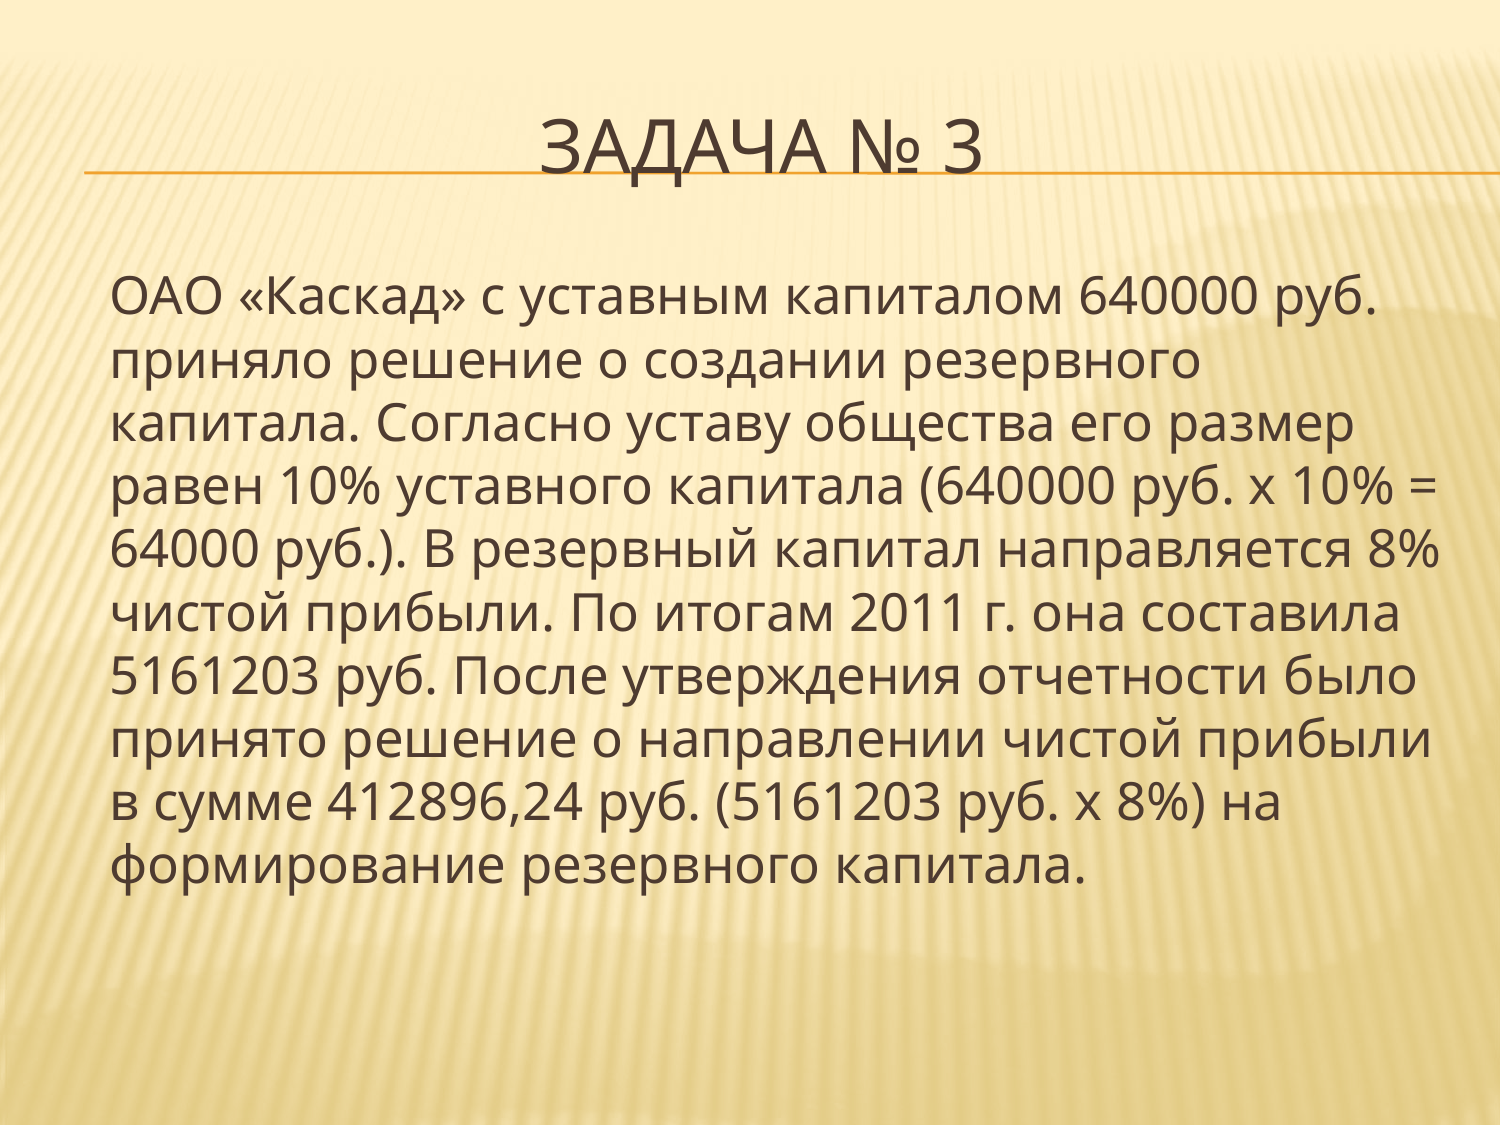

# Задача № 3
		ОАО «Каскад» с уставным капиталом 640000 руб. приняло решение о создании резервного капитала. Согласно уставу общества его размер равен 10% уставного капитала (640000 руб. x 10% = 64000 руб.). В резервный капитал направляется 8% чистой прибыли. По итогам 2011 г. она составила 5161203 руб. После утверждения отчетности было принято решение о направлении чистой прибыли в сумме 412896,24 руб. (5161203 руб. x 8%) на формирование резервного капитала.